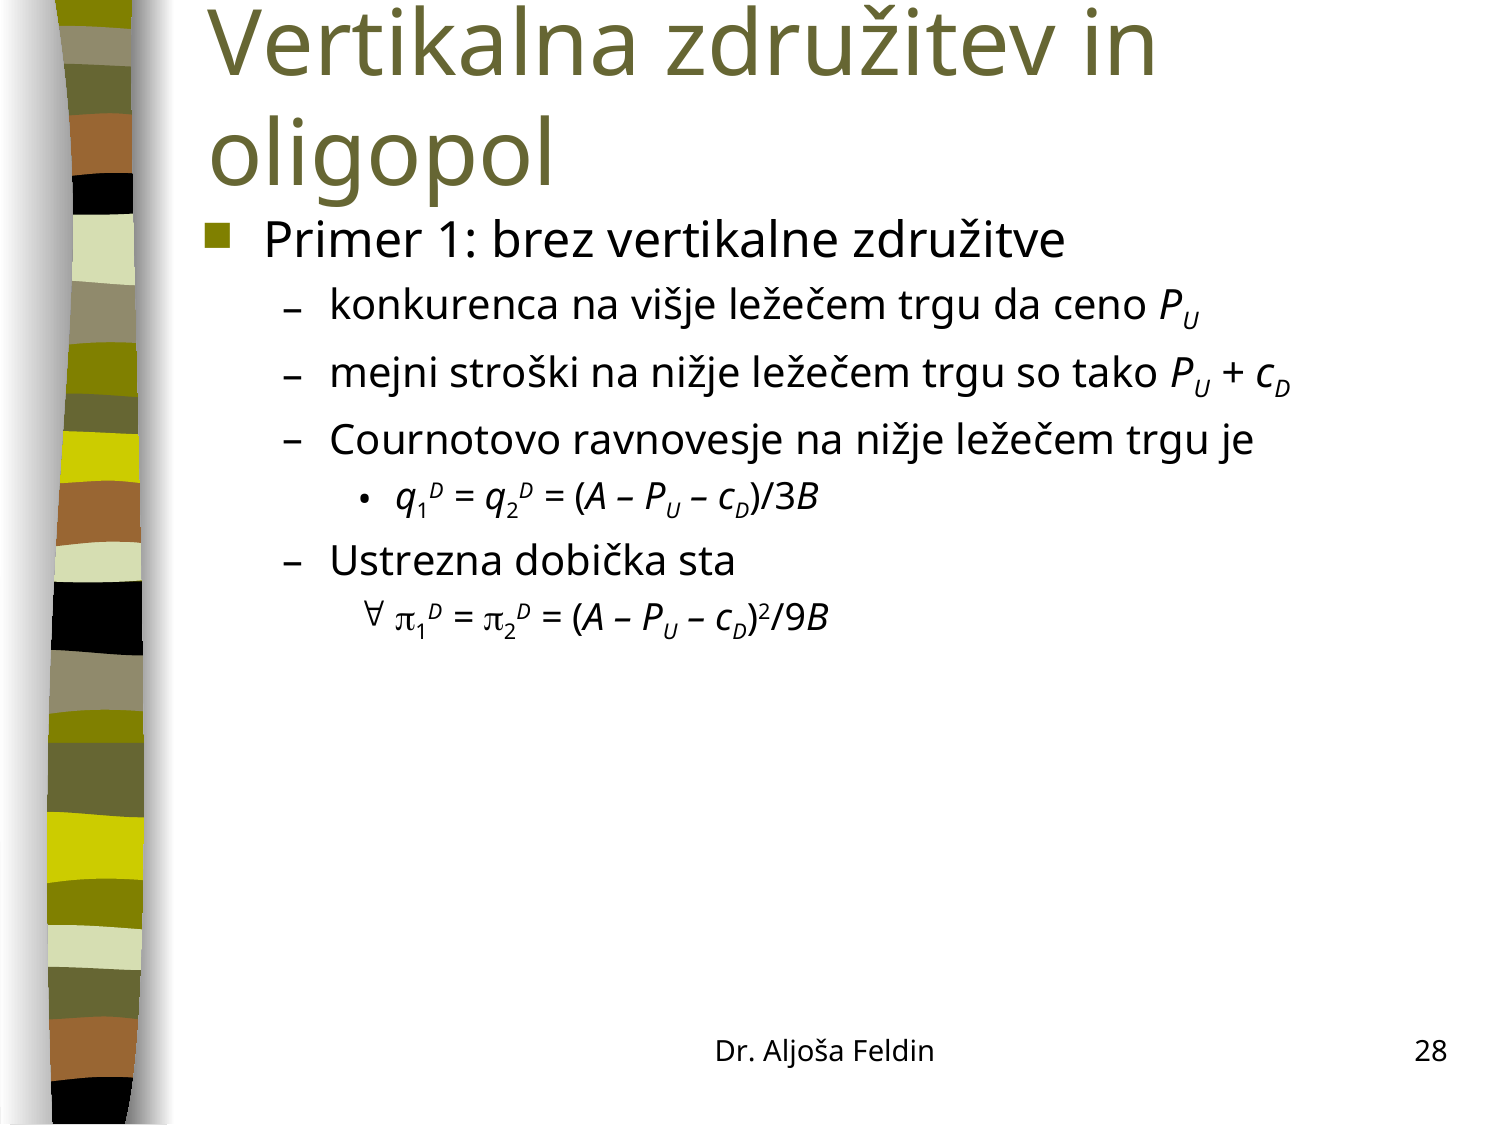

Vertikalna združitev in oligopol
# Primer 1: brez vertikalne združitve
konkurenca na višje ležečem trgu da ceno PU
mejni stroški na nižje ležečem trgu so tako PU + cD
Cournotovo ravnovesje na nižje ležečem trgu je
q1D = q2D = (A – PU – cD)/3B
Ustrezna dobička sta
1D = 2D = (A – PU – cD)2/9B
Dr. Aljoša Feldin